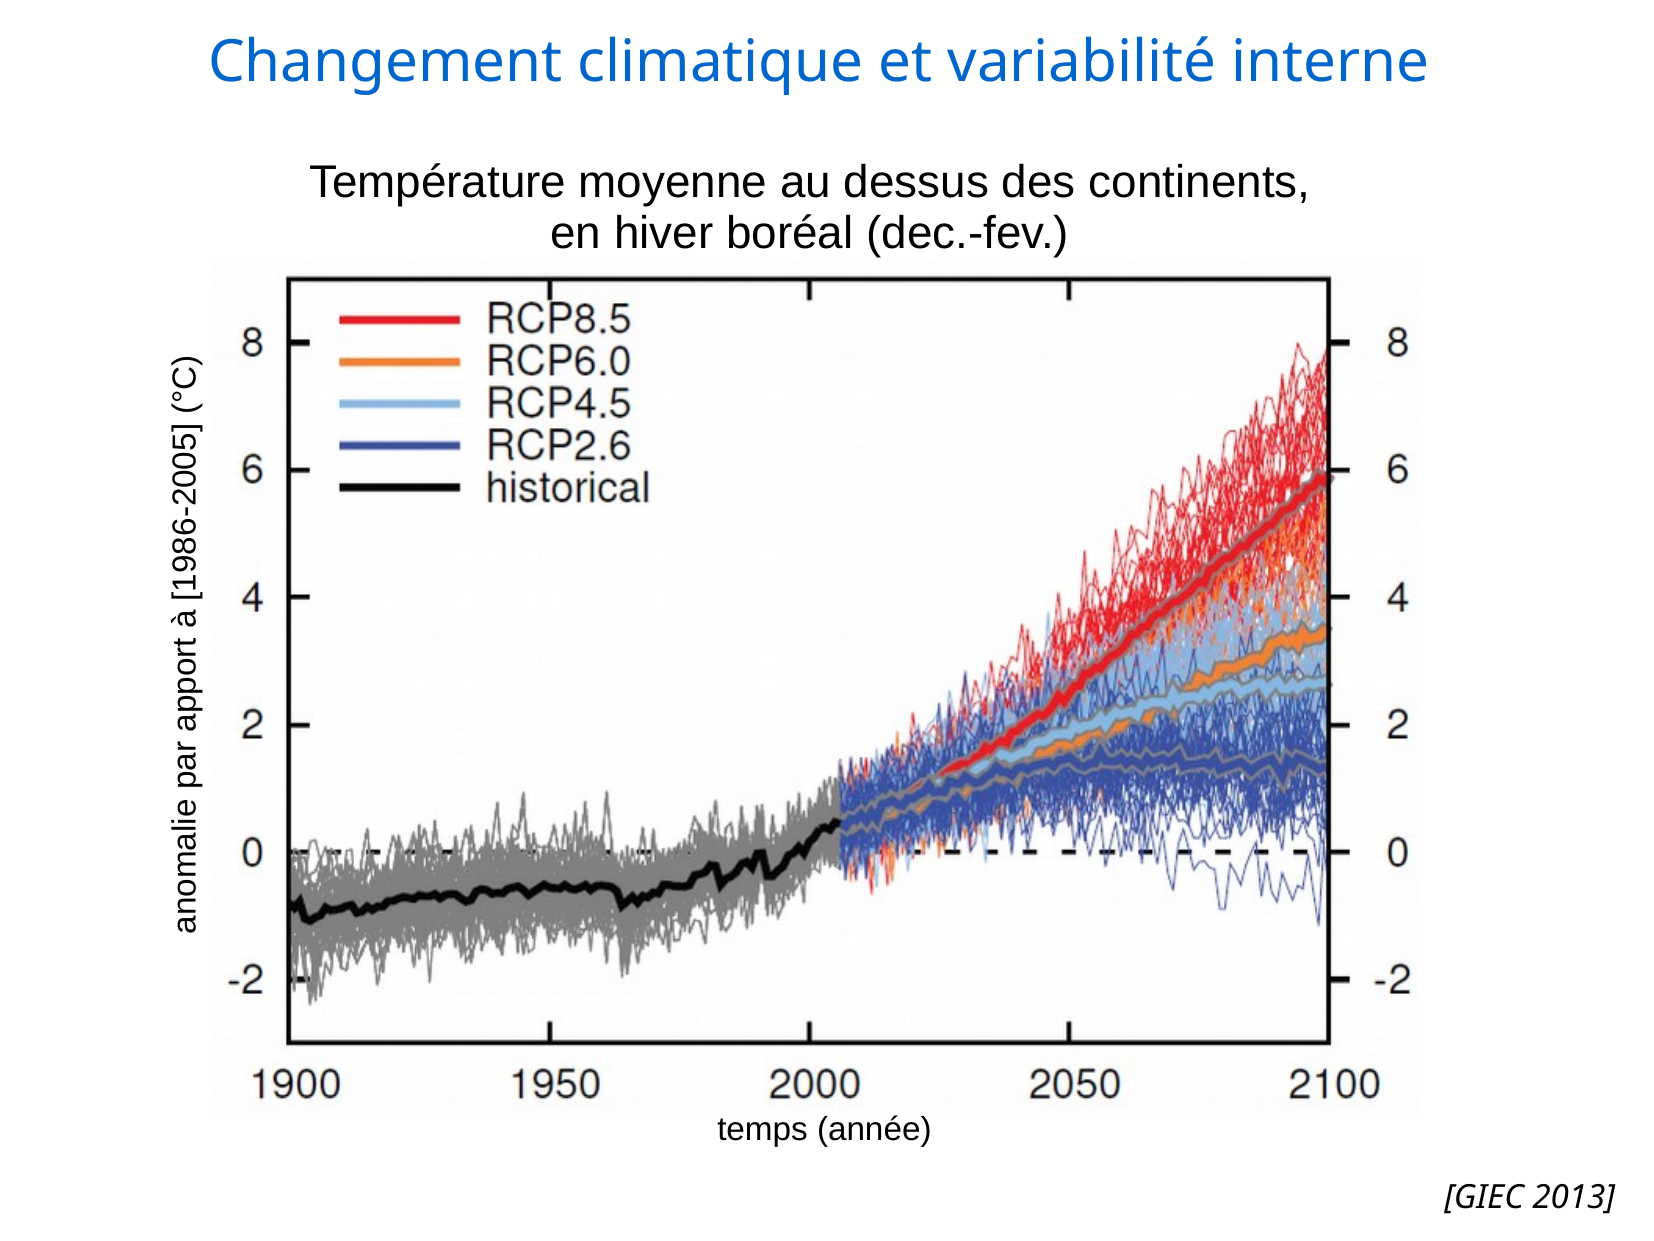

Changement climatique et variabilité interne
Température moyenne au dessus des continents, en hiver boréal (dec.-fev.)
anomalie par apport à [1986-2005] (°C)
temps (année)
[GIEC 2013]